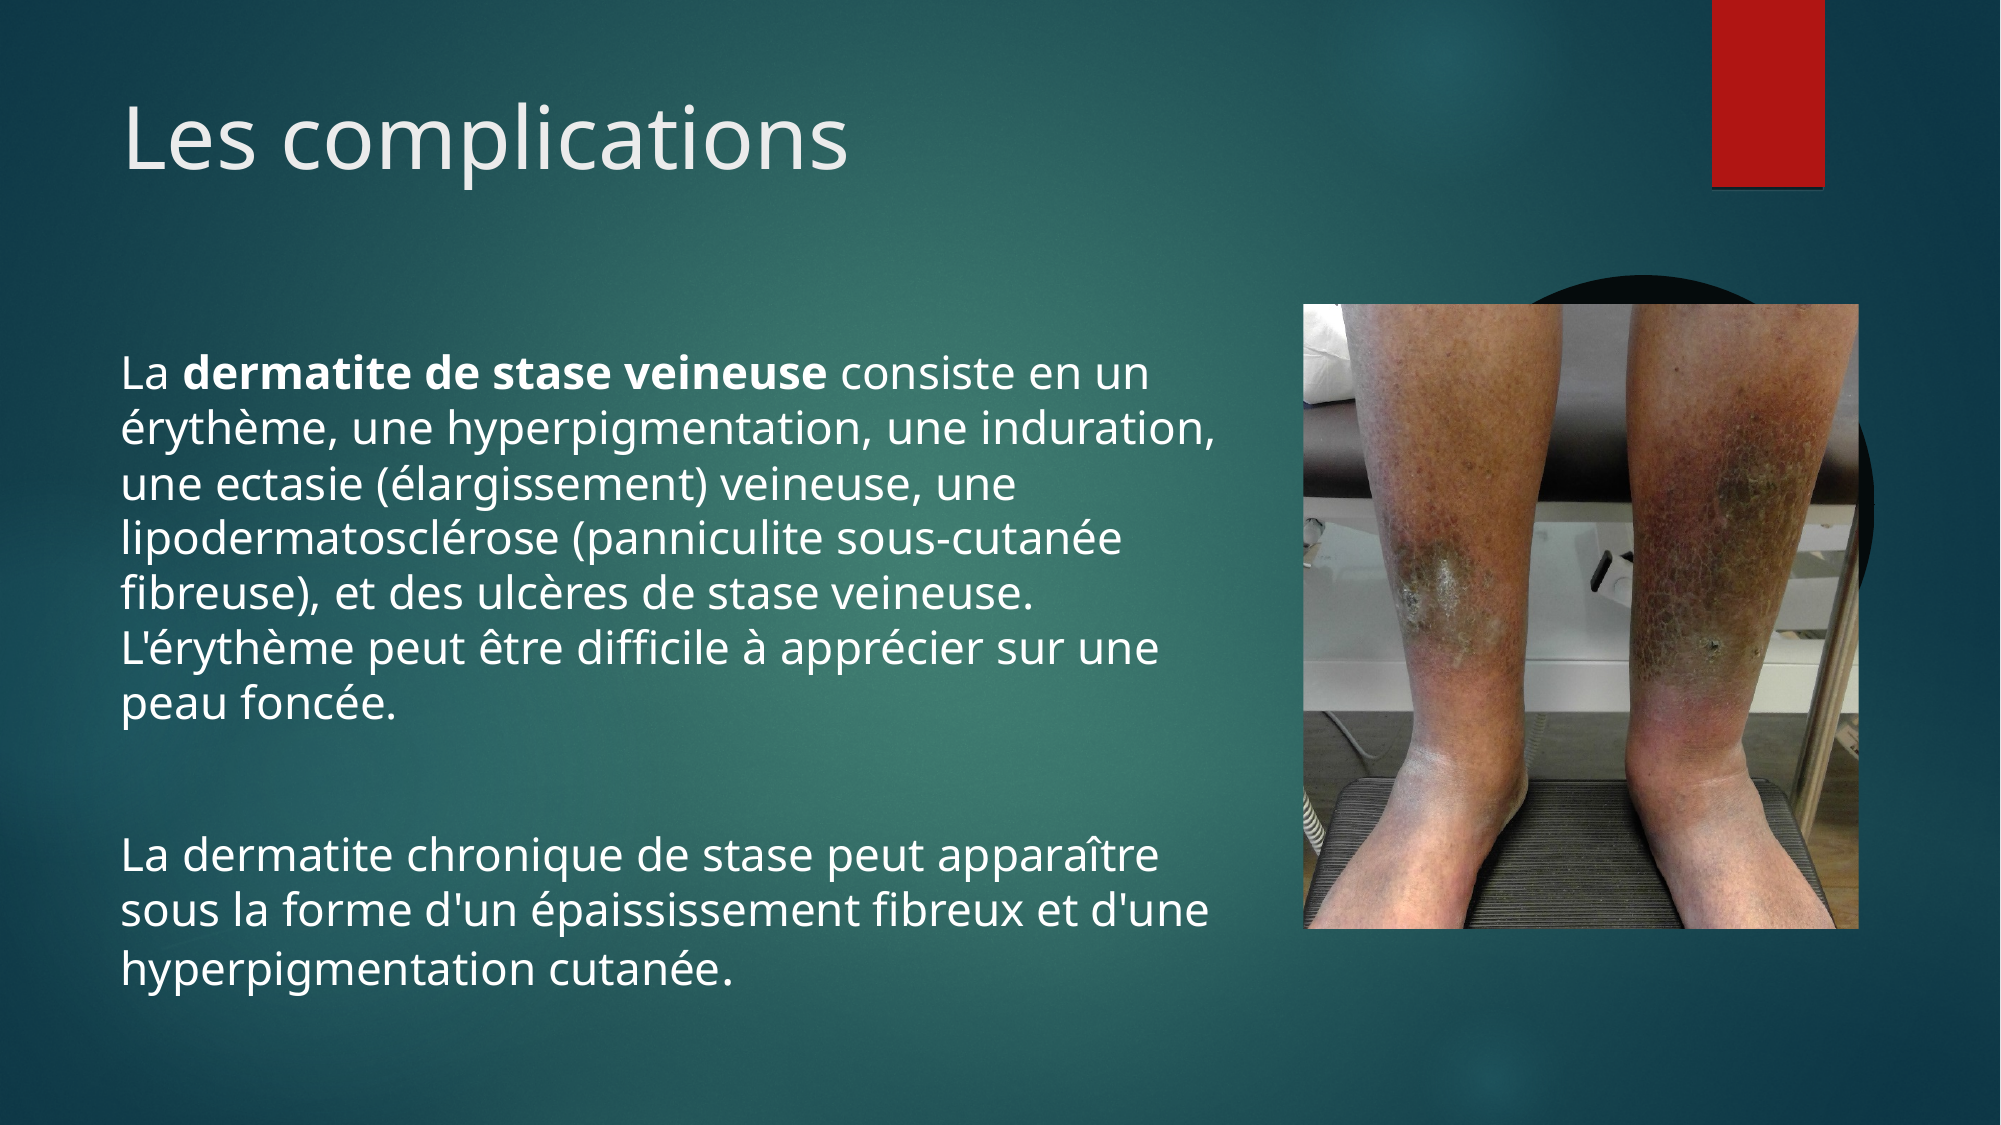

# Les complications
La dermatite de stase veineuse consiste en un érythème, une hyperpigmentation, une induration, une ectasie (élargissement) veineuse, une lipodermatosclérose (panniculite sous-cutanée fibreuse), et des ulcères de stase veineuse. L'érythème peut être difficile à apprécier sur une peau foncée.
La dermatite chronique de stase peut apparaître sous la forme d'un épaississement fibreux et d'une hyperpigmentation cutanée.